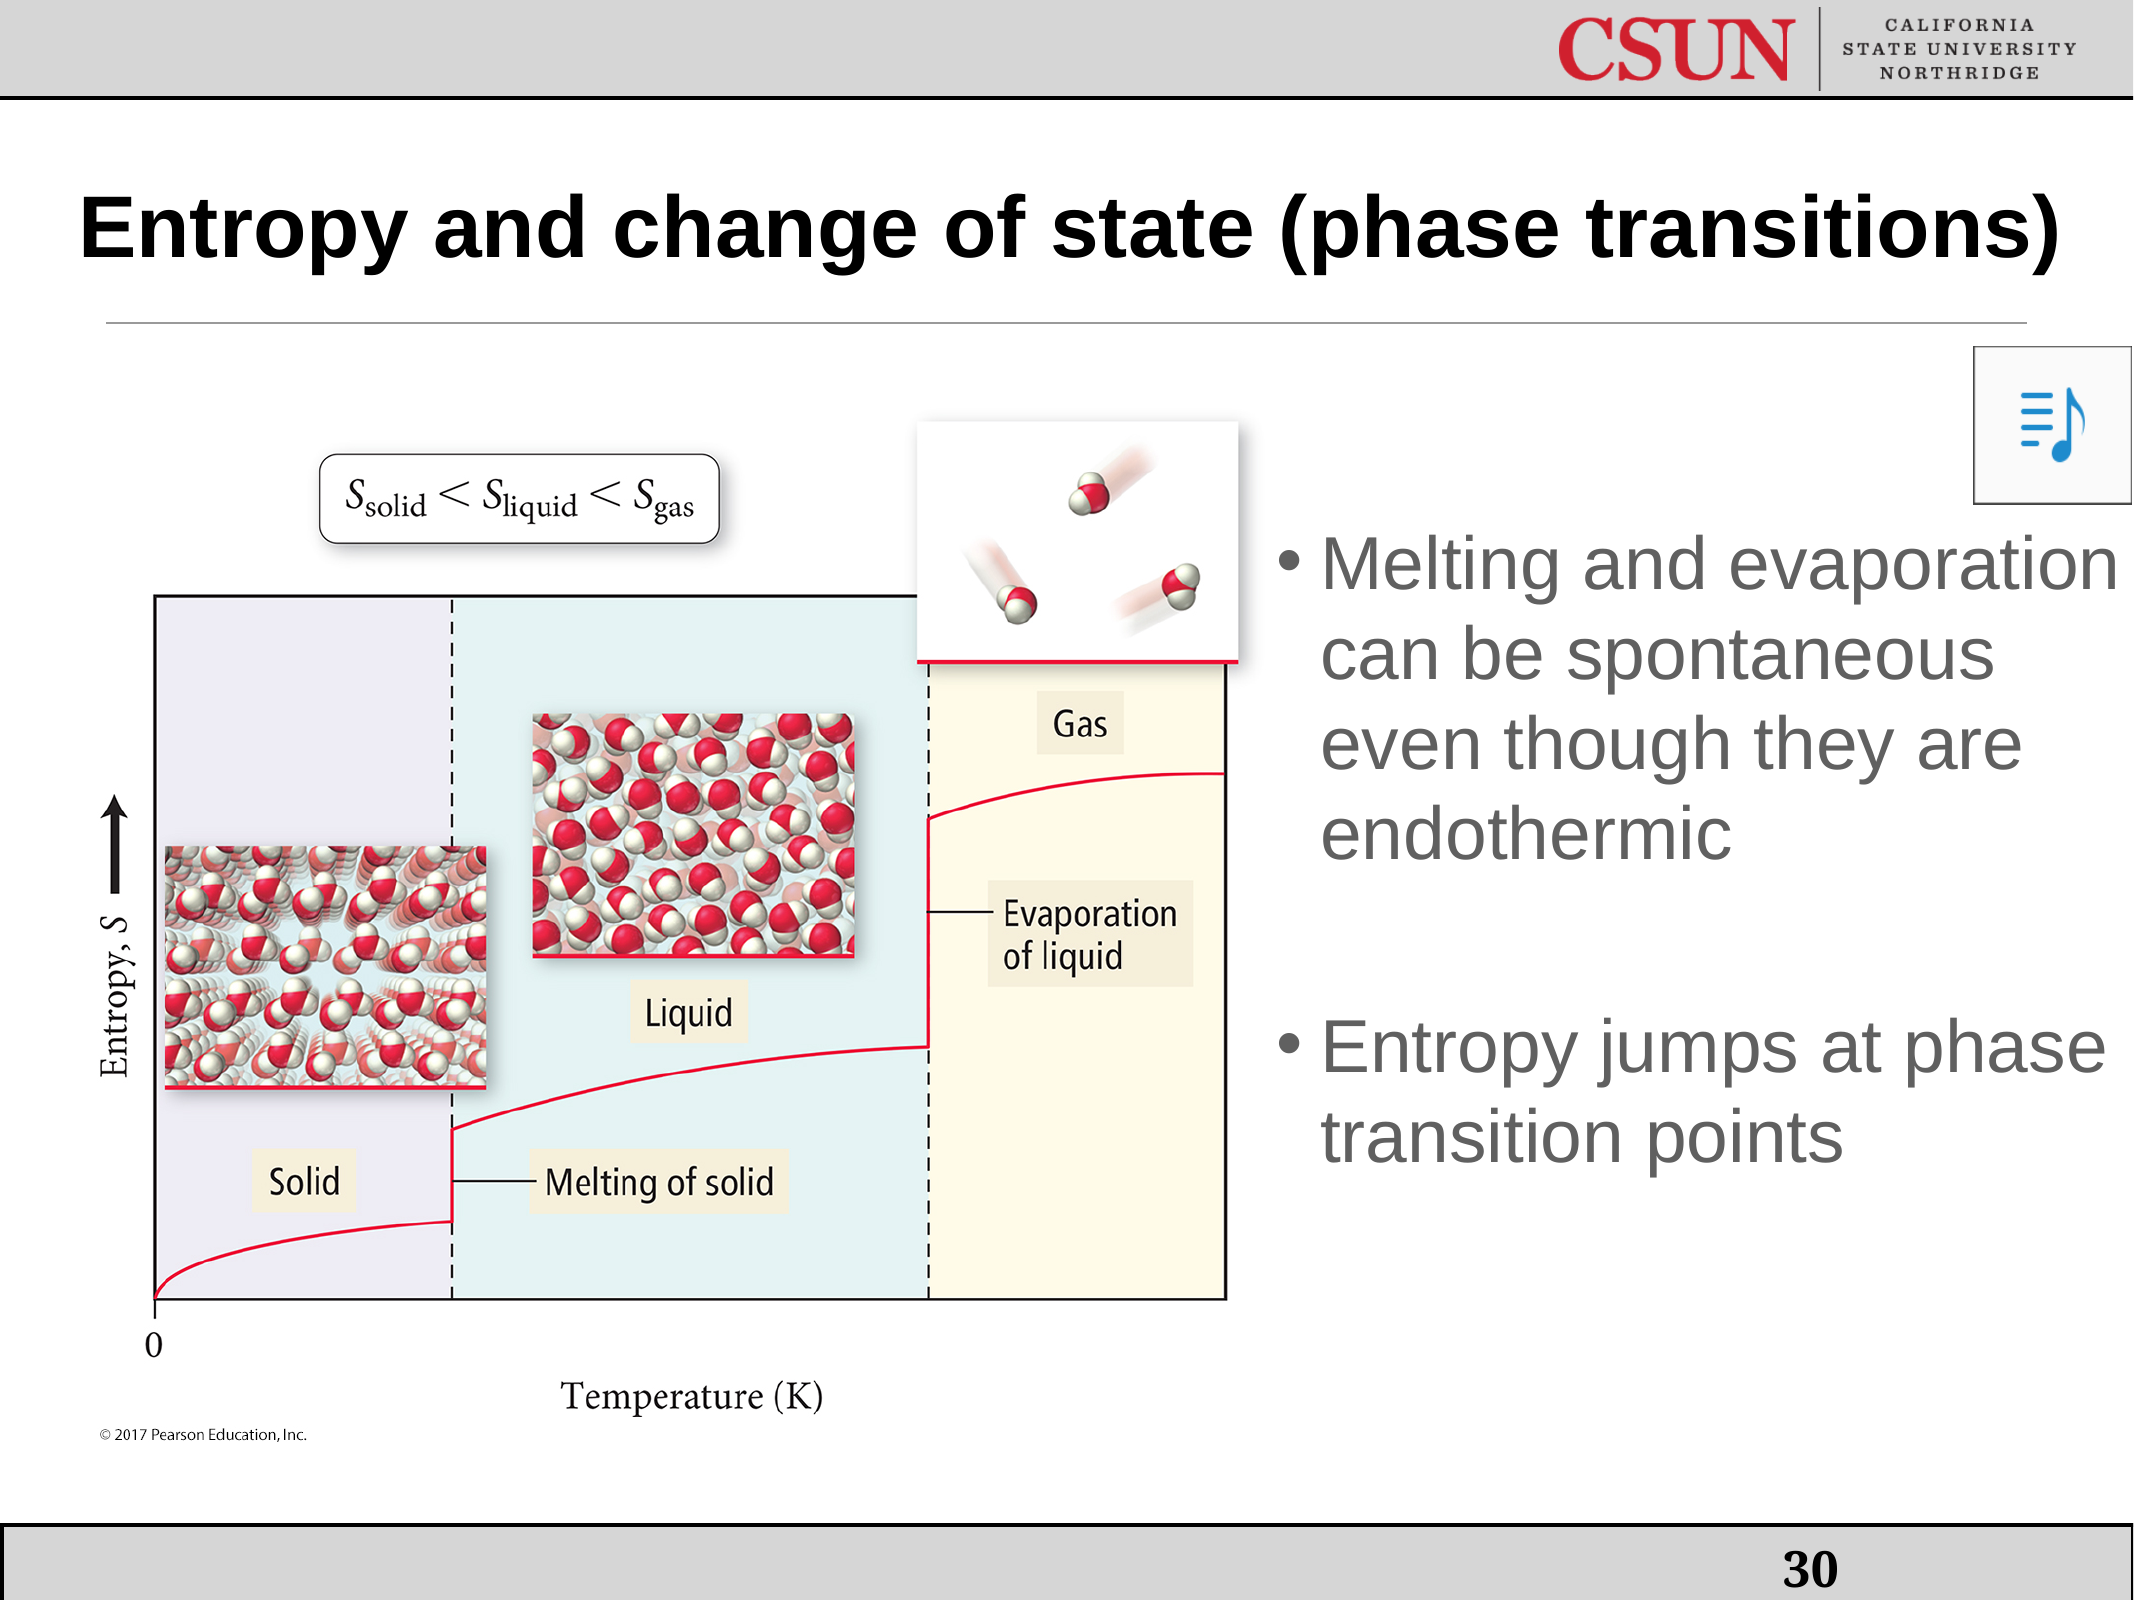

# Entropy and change of state (phase transitions)
Melting and evaporation can be spontaneous even though they are endothermic
Entropy jumps at phase transition points
30